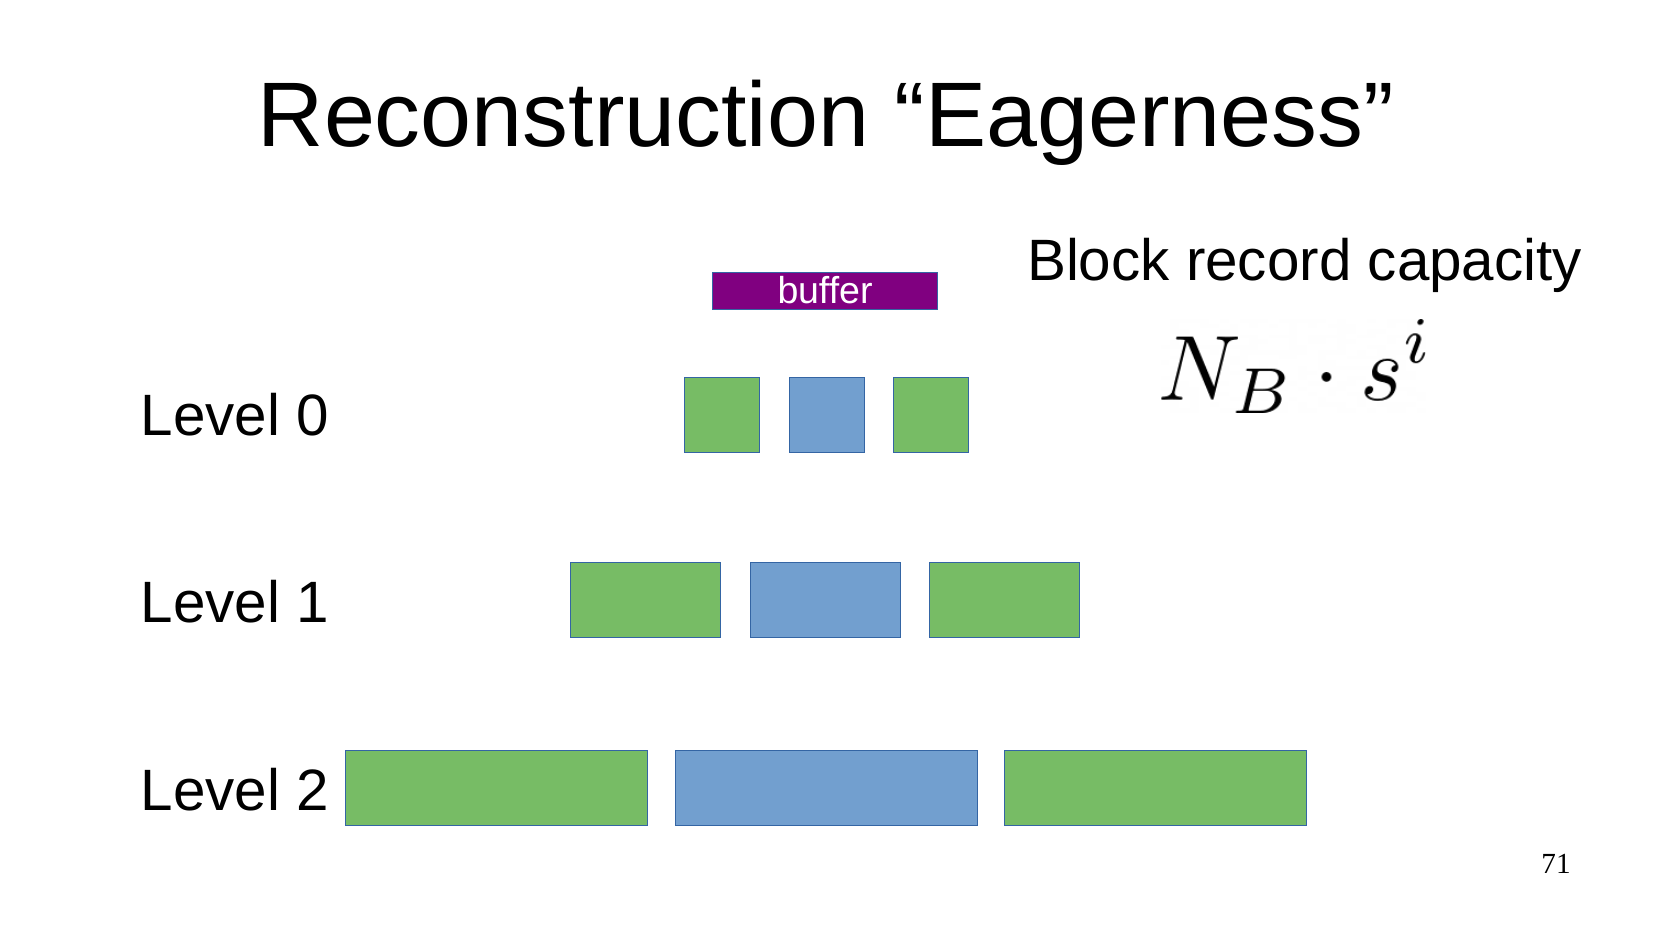

# Reconstruction “Eagerness”
Block record capacity
buffer
Level 0
Level 1
Level 2
71